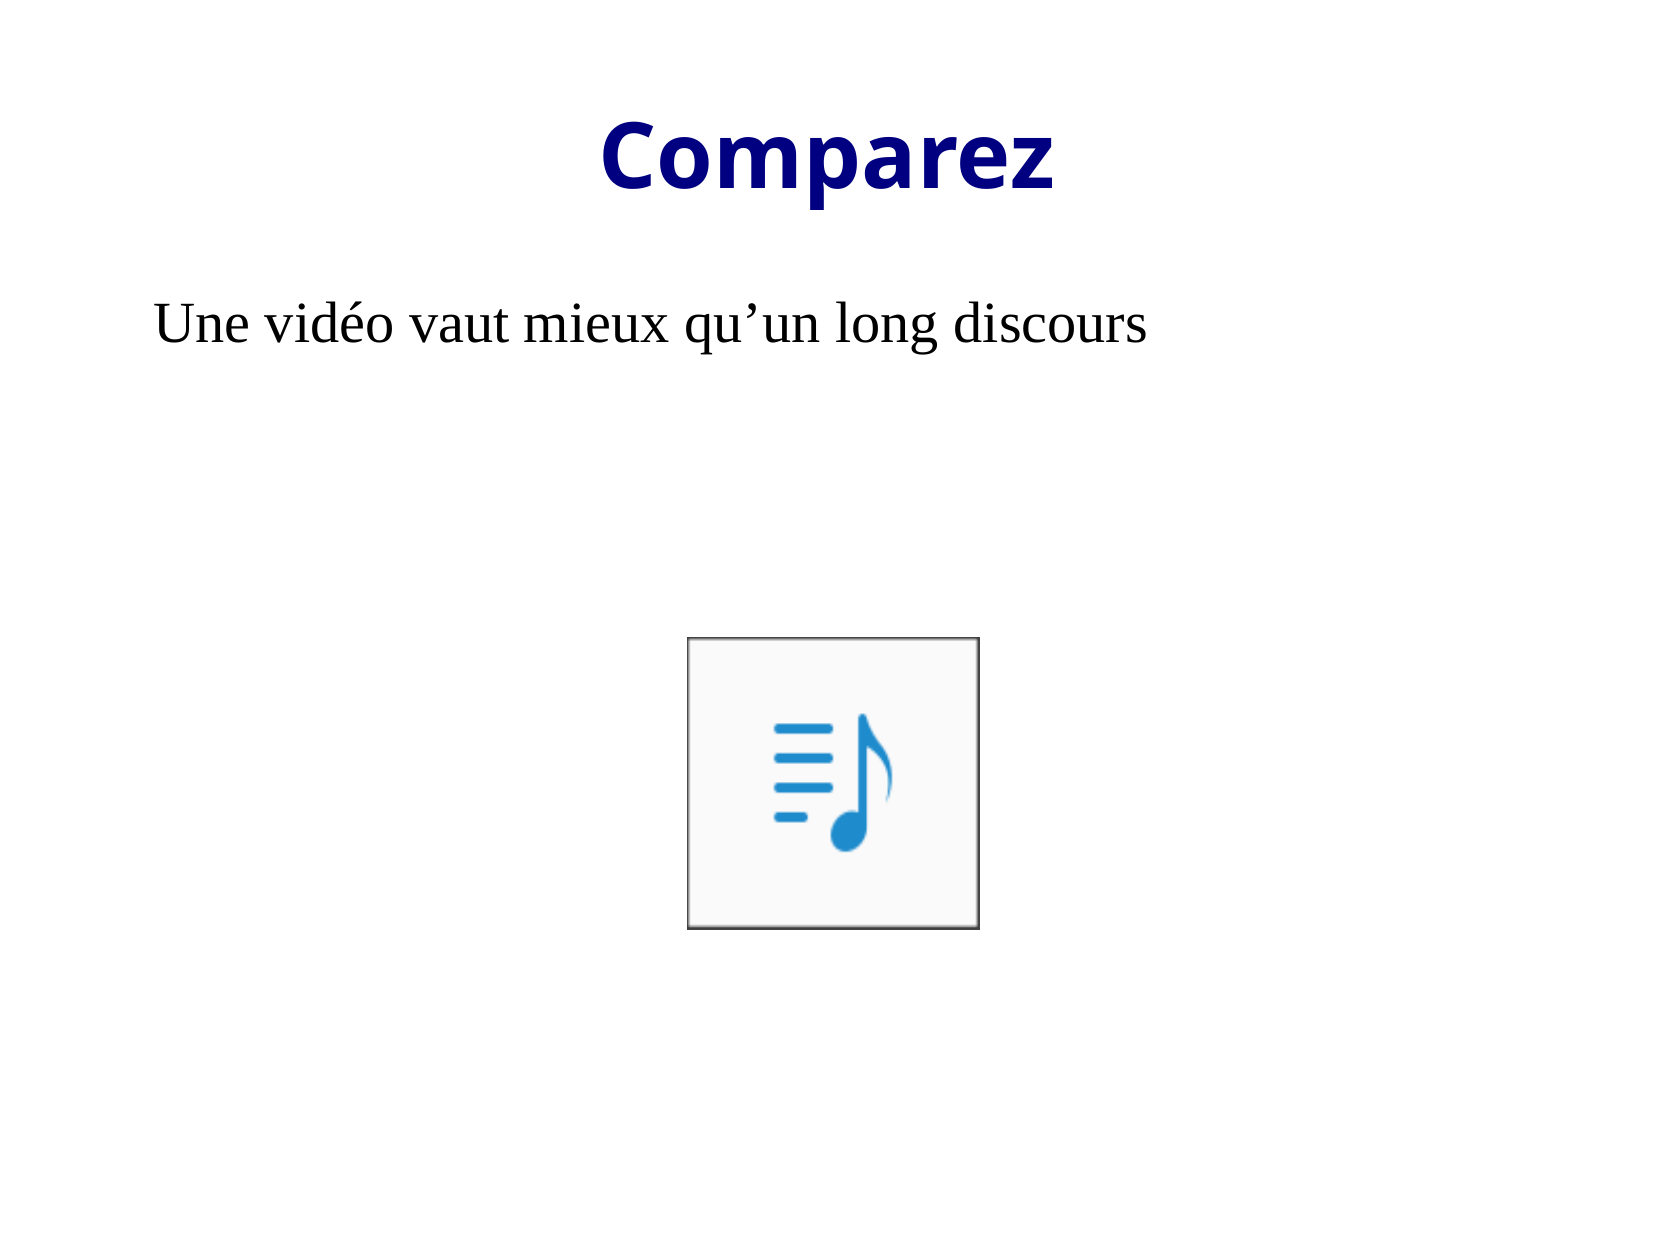

# Comparez
Une vidéo vaut mieux qu’un long discours